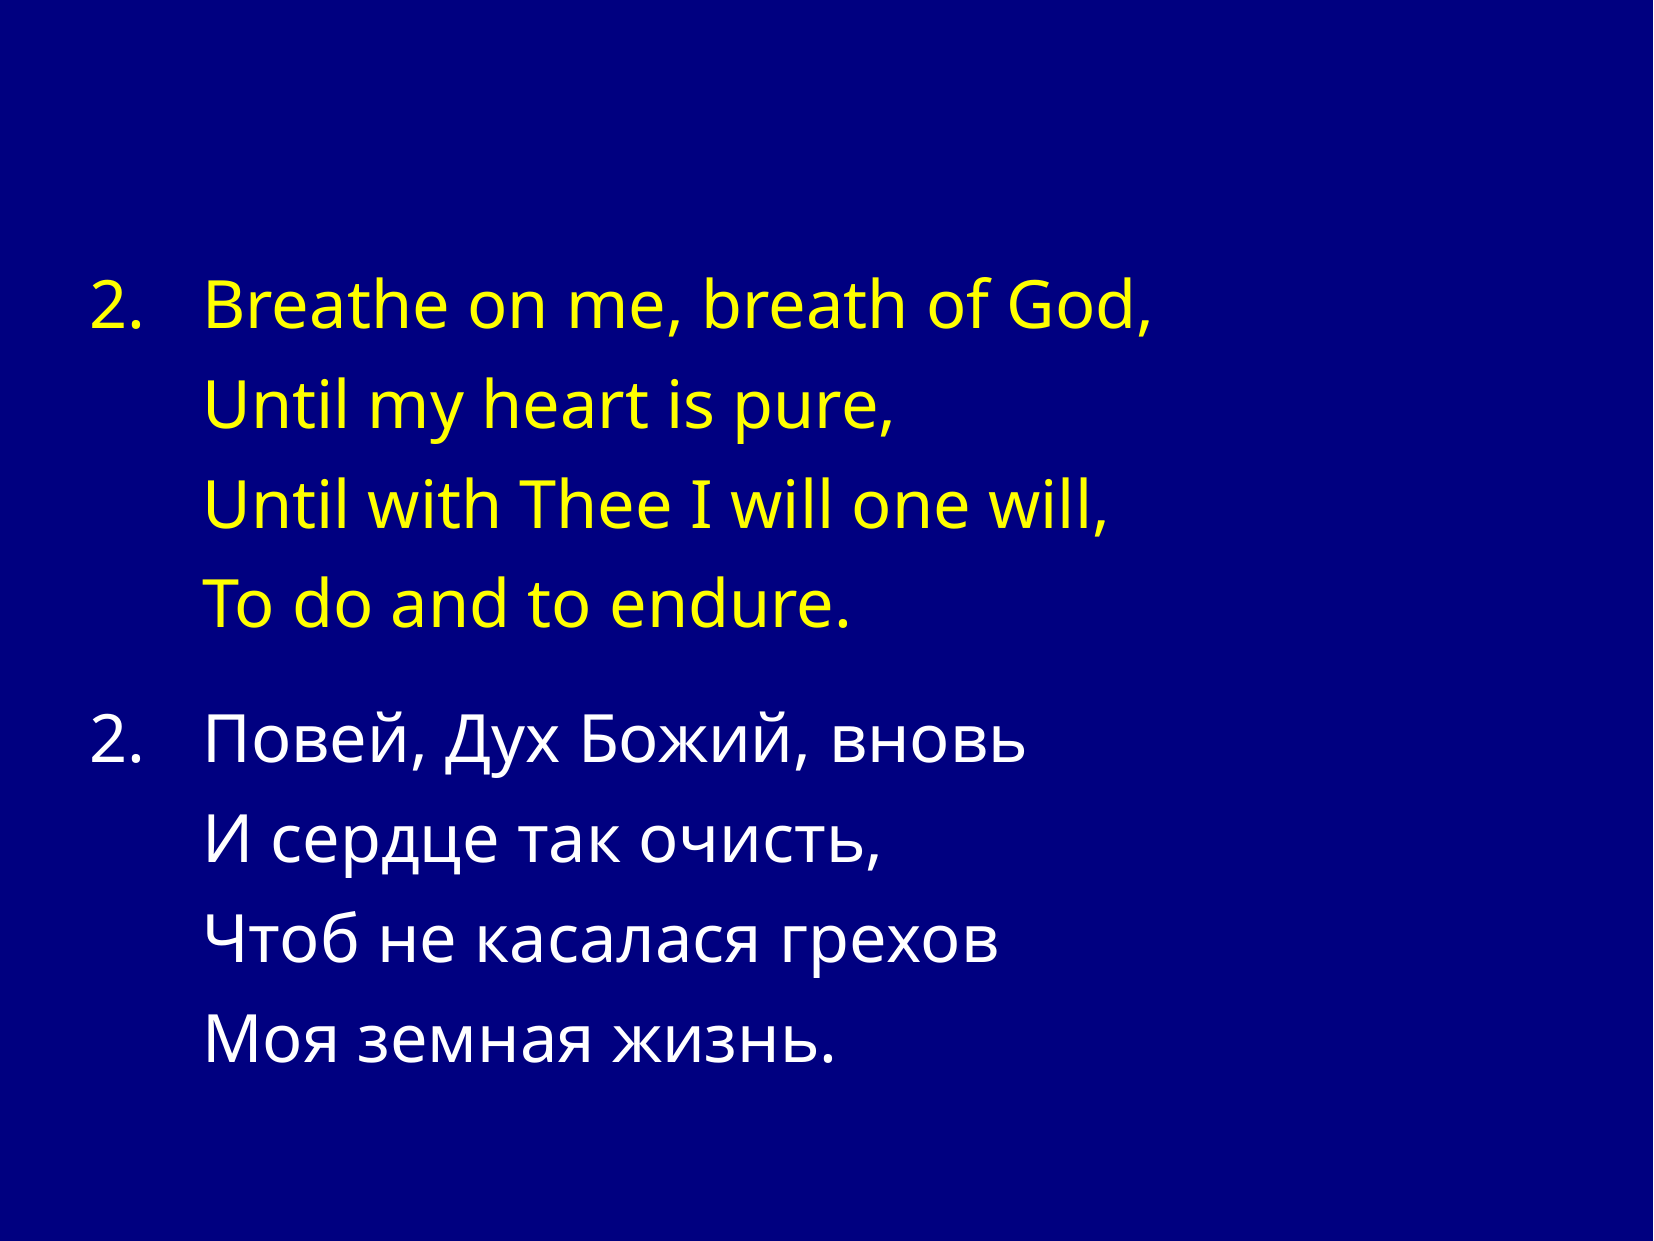

2.	Breathe on me, breath of God,
	Until my heart is pure,
	Until with Thee I will one will,
	To do and to endure.
2.	Повей, Дух Божий, вновь
	И сердце так очисть,
	Чтоб не касалася грехов
	Моя земная жизнь.